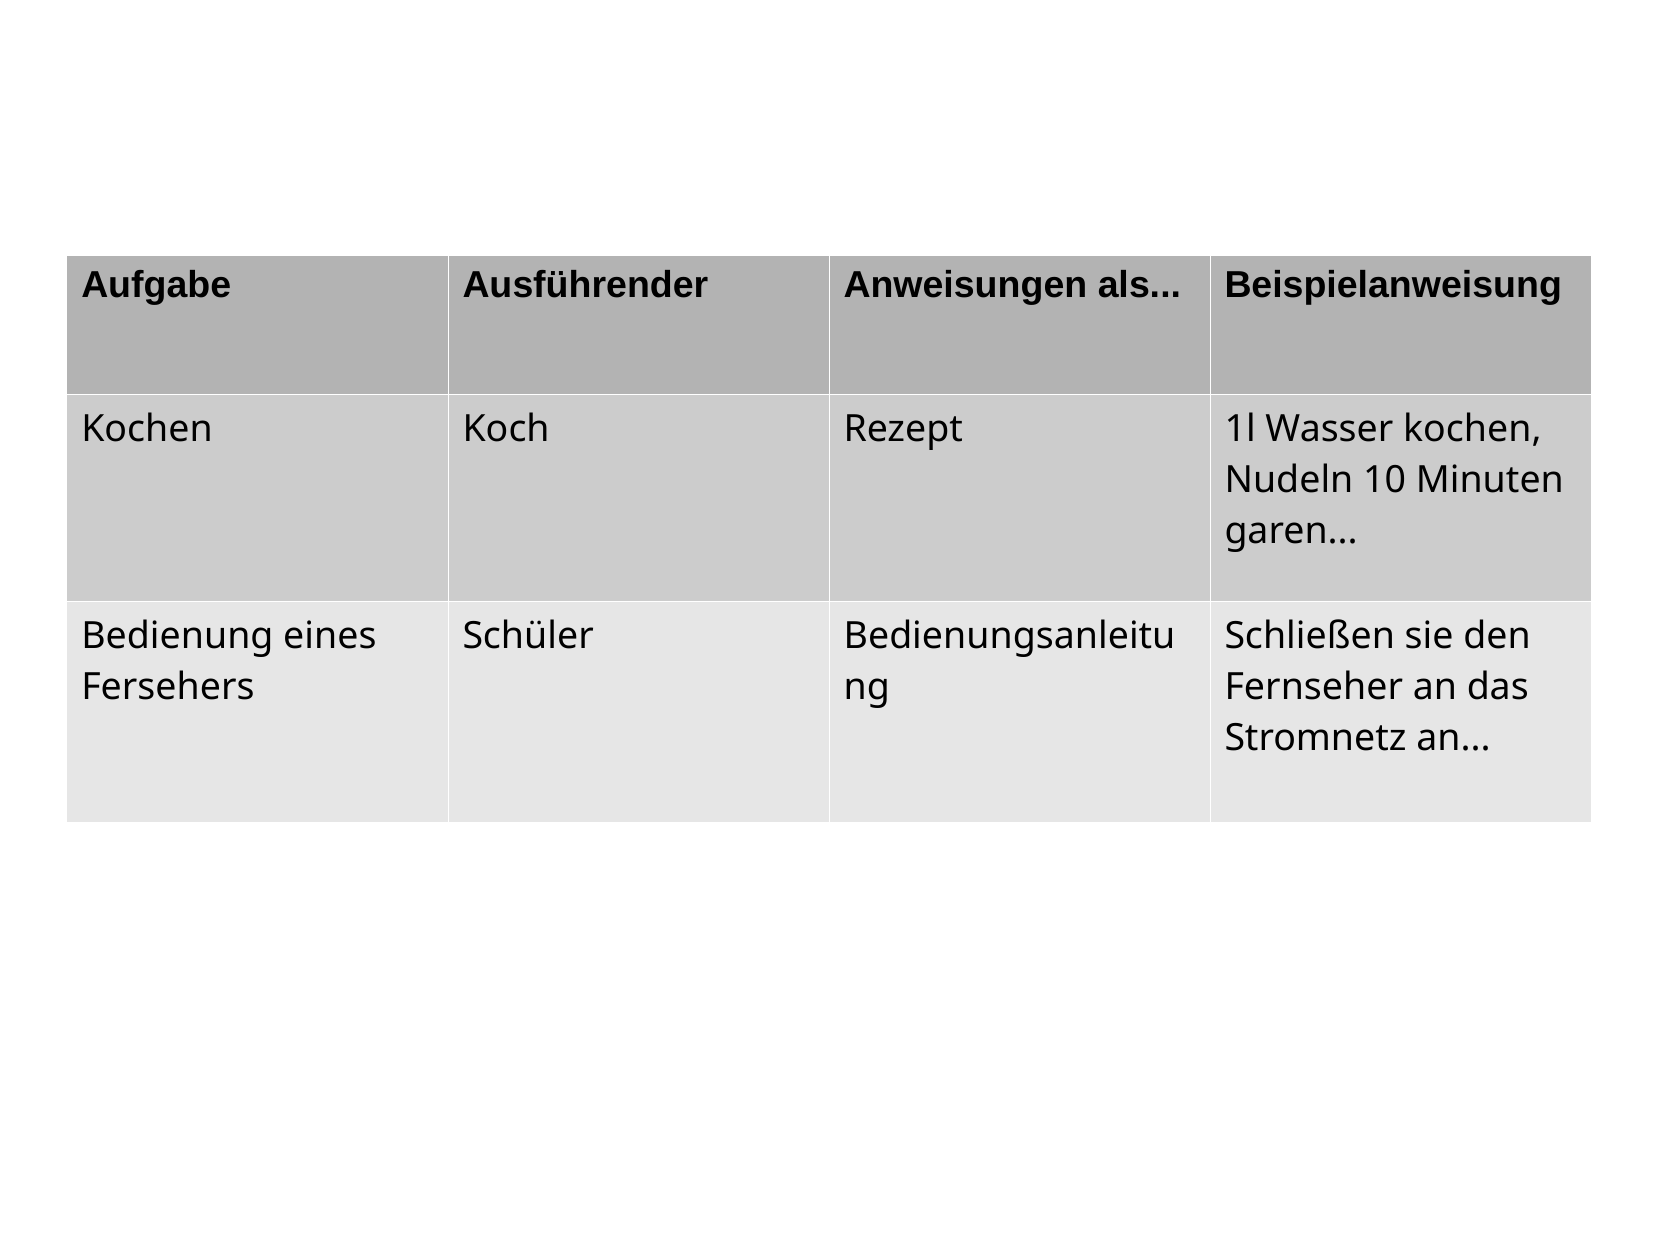

| Aufgabe | Ausführender | Anweisungen als... | Beispielanweisung |
| --- | --- | --- | --- |
| Kochen | Koch | Rezept | 1l Wasser kochen, Nudeln 10 Minuten garen... |
| Bedienung eines Fersehers | Schüler | Bedienungsanleitung | Schließen sie den Fernseher an das Stromnetz an... |